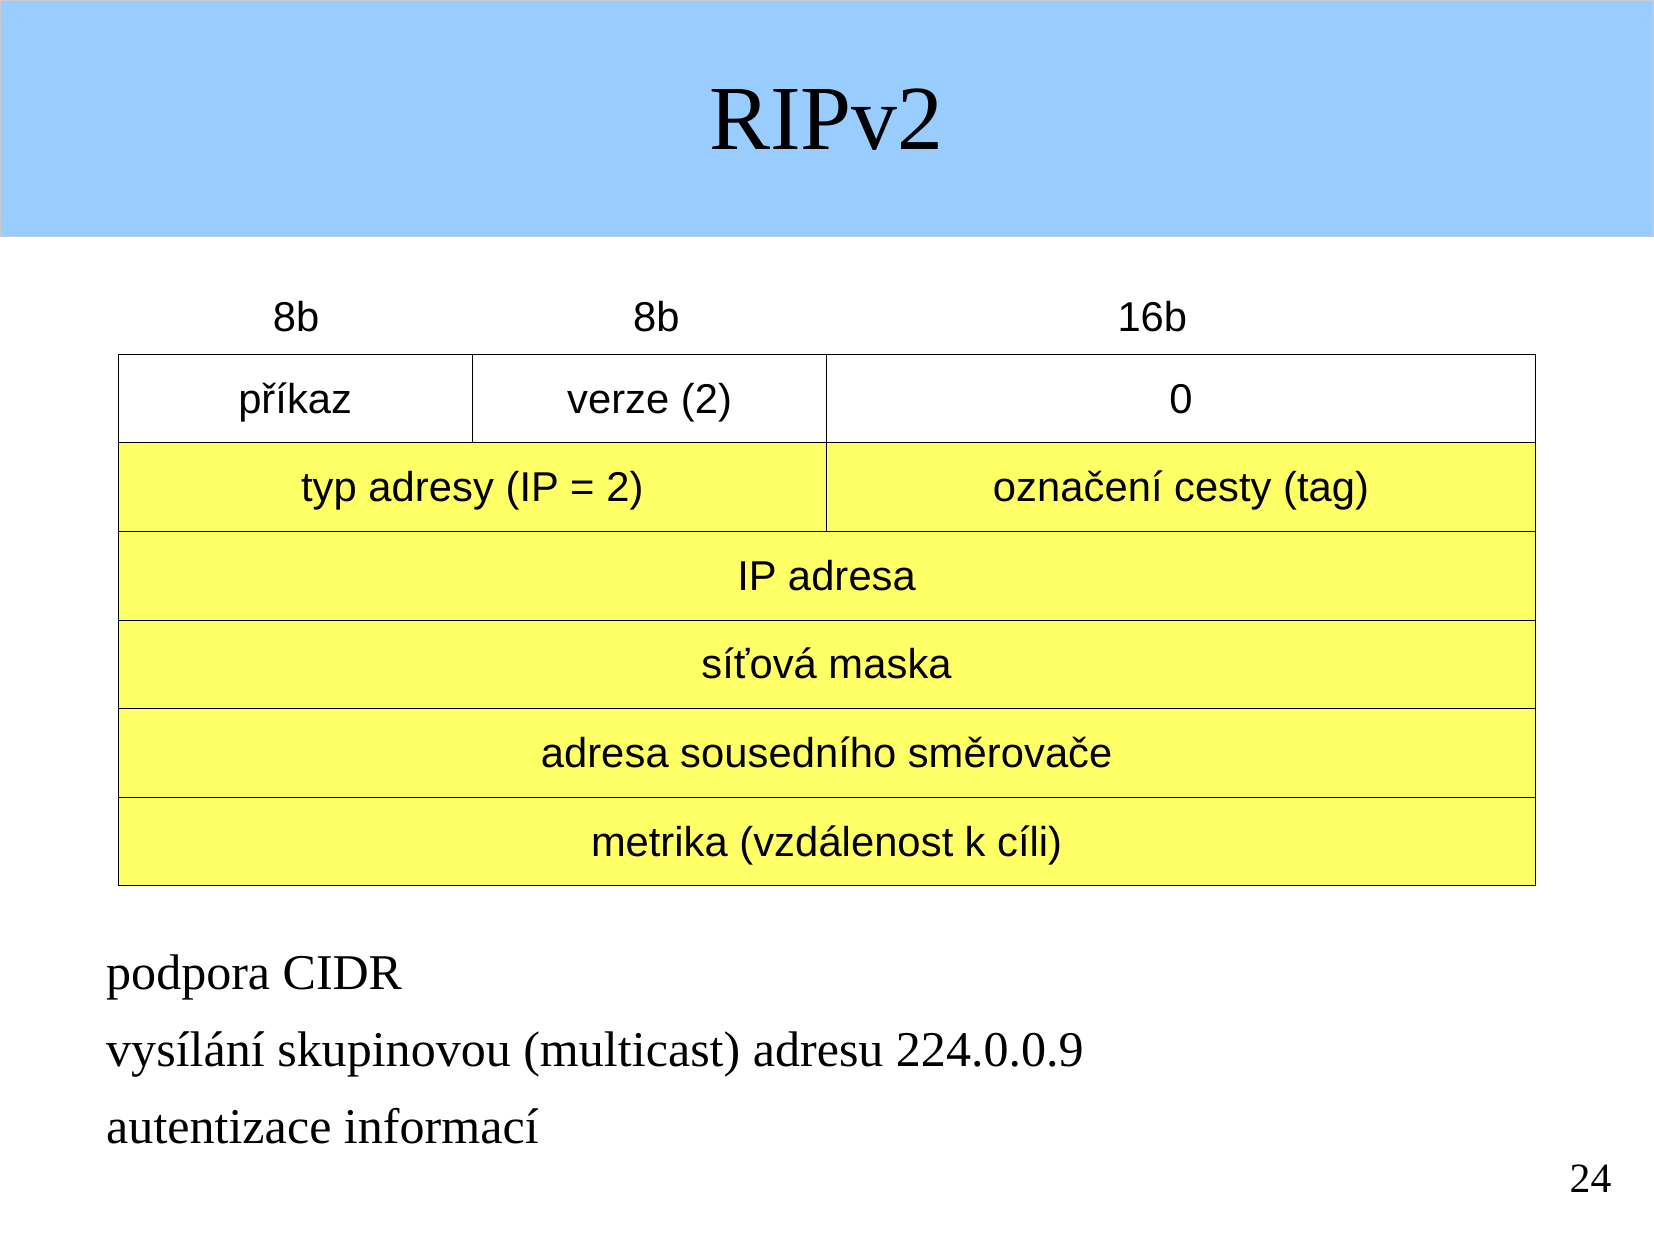

# RIPv2
16b
8b
8b
příkaz
verze (2)
0
typ adresy (IP = 2)
označení cesty (tag)
IP adresa
síťová maska
adresa sousedního směrovače
metrika (vzdálenost k cíli)
podpora CIDR
vysílání skupinovou (multicast) adresu 224.0.0.9
autentizace informací